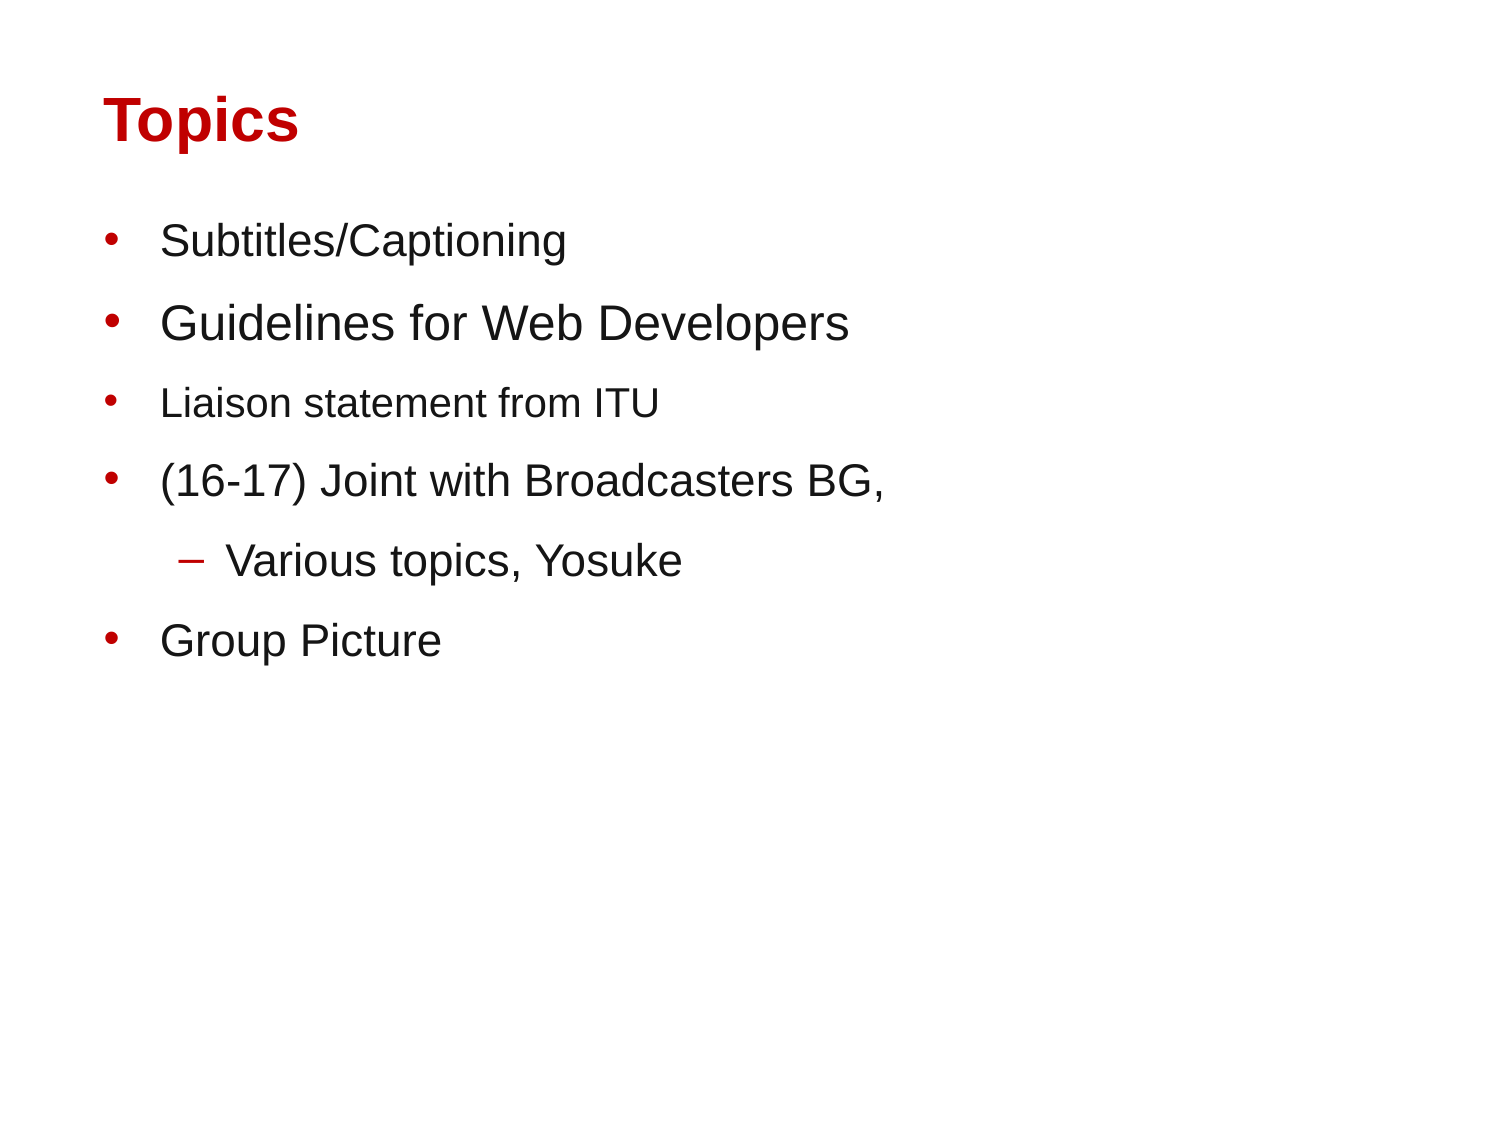

# Topics
Subtitles/Captioning
Guidelines for Web Developers
Liaison statement from ITU
(16-17) Joint with Broadcasters BG,
Various topics, Yosuke
Group Picture